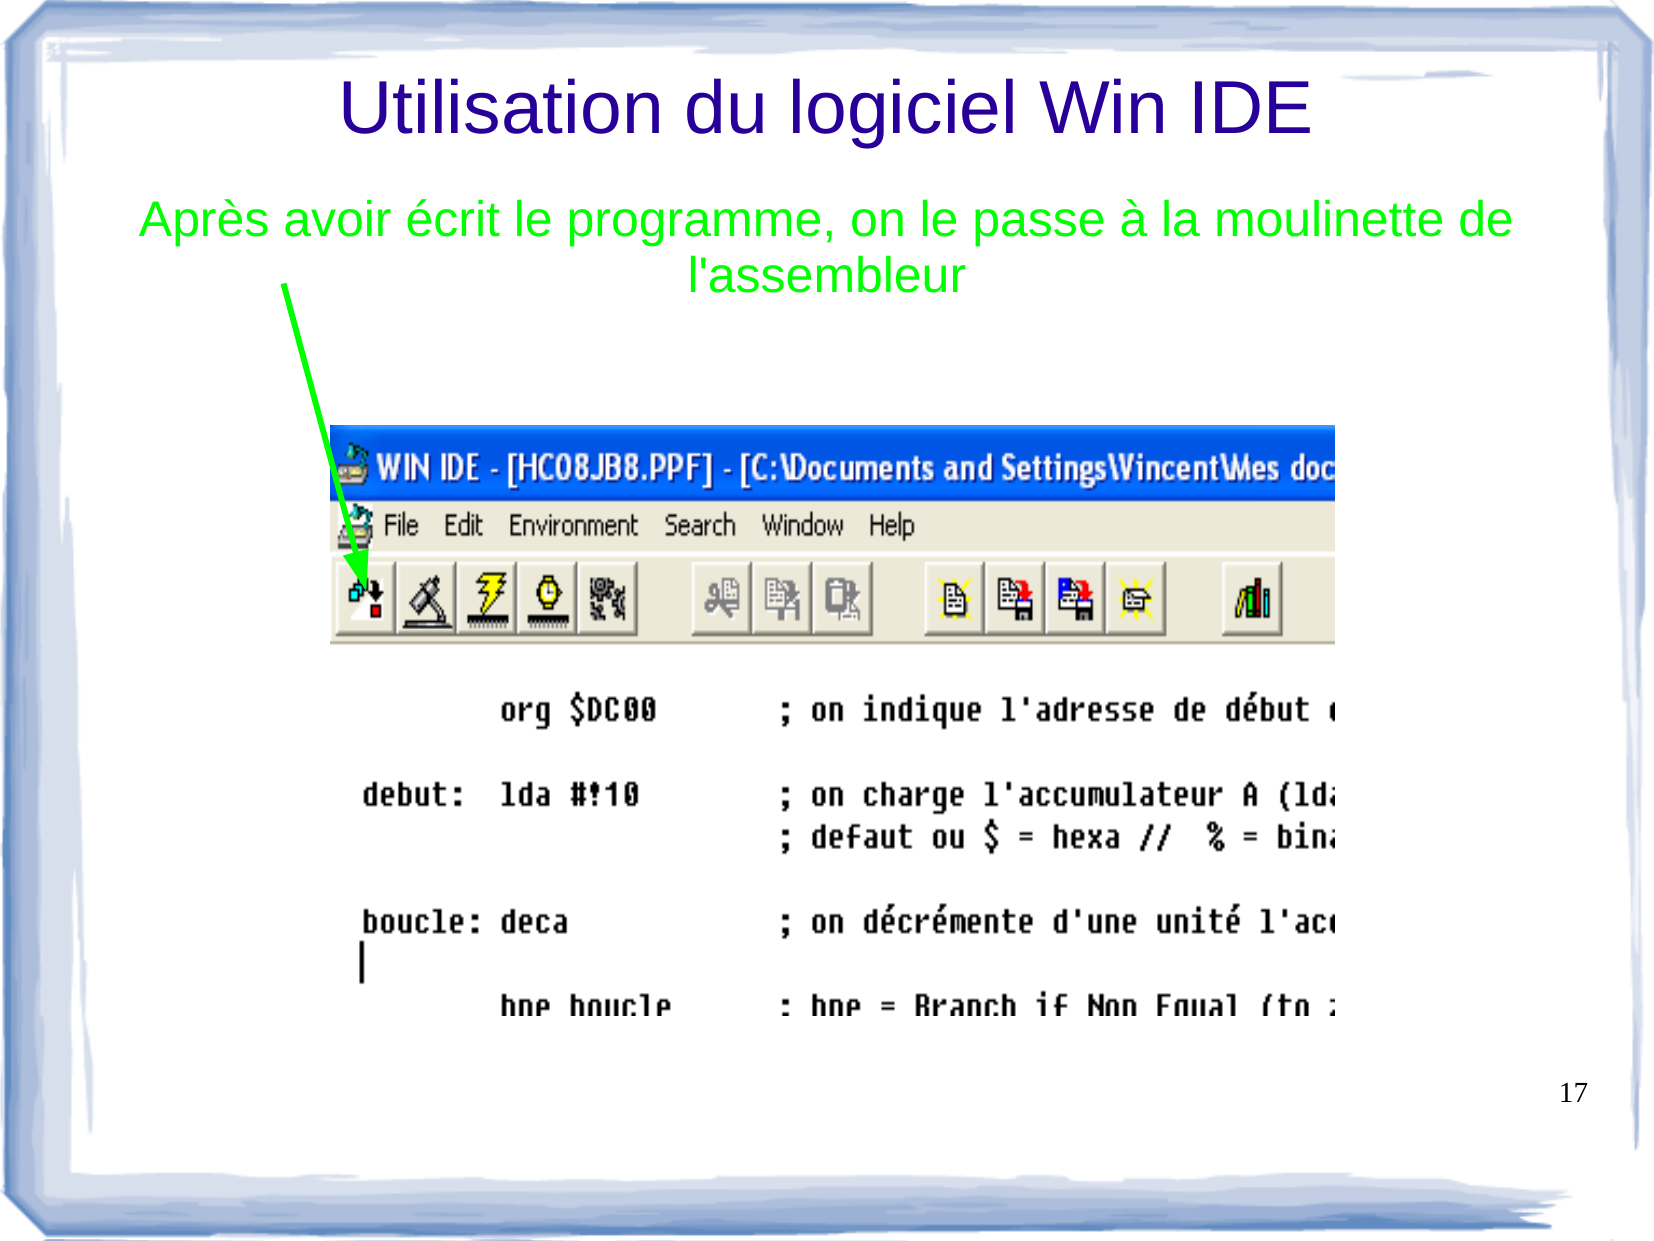

# Utilisation du logiciel Win IDE
Après avoir écrit le programme, on le passe à la moulinette de l'assembleur
17